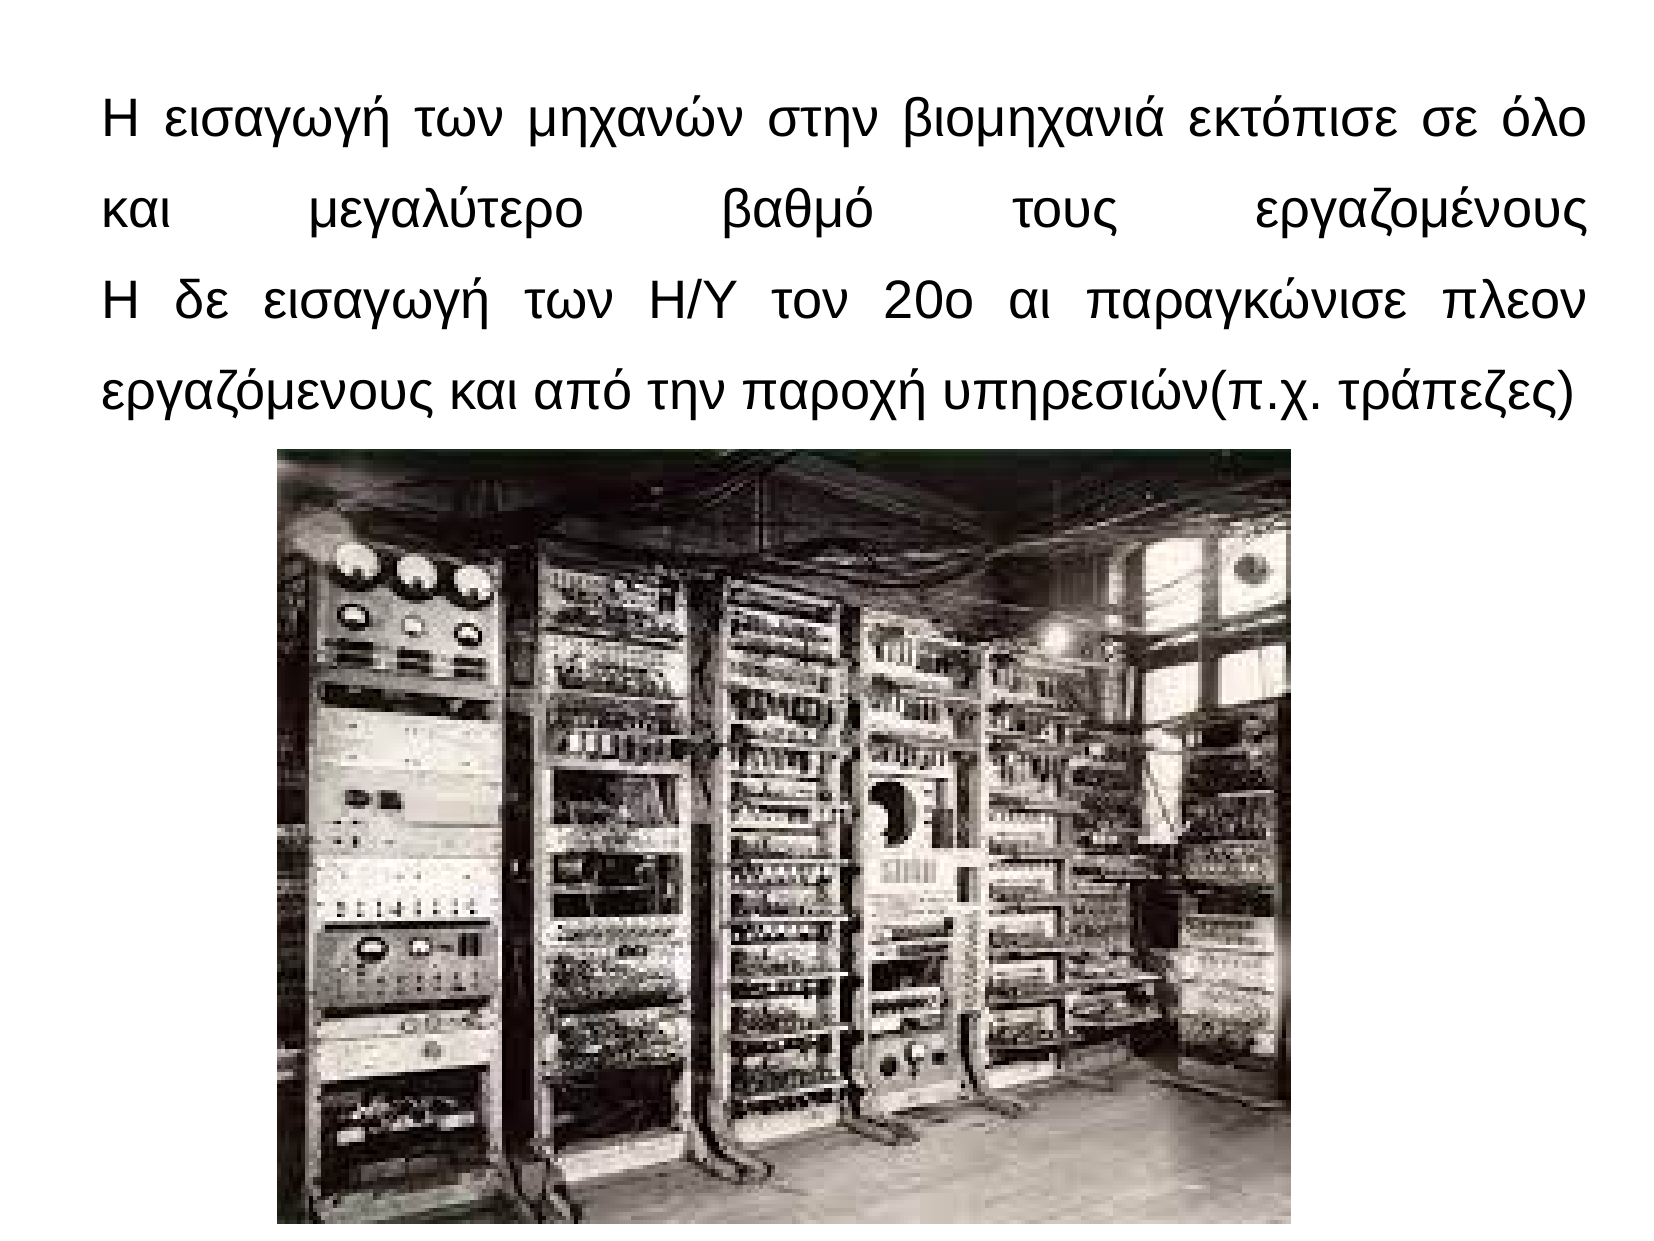

# Η εισαγωγή των μηχανών στην βιομηχανιά εκτόπισε σε όλο και μεγαλύτερο βαθμό τους εργαζομένους Η δε εισαγωγή των Η/Υ τον 20ο αι παραγκώνισε πλεον εργαζόμενους και από την παροχή υπηρεσιών(π.χ. τράπεζες)